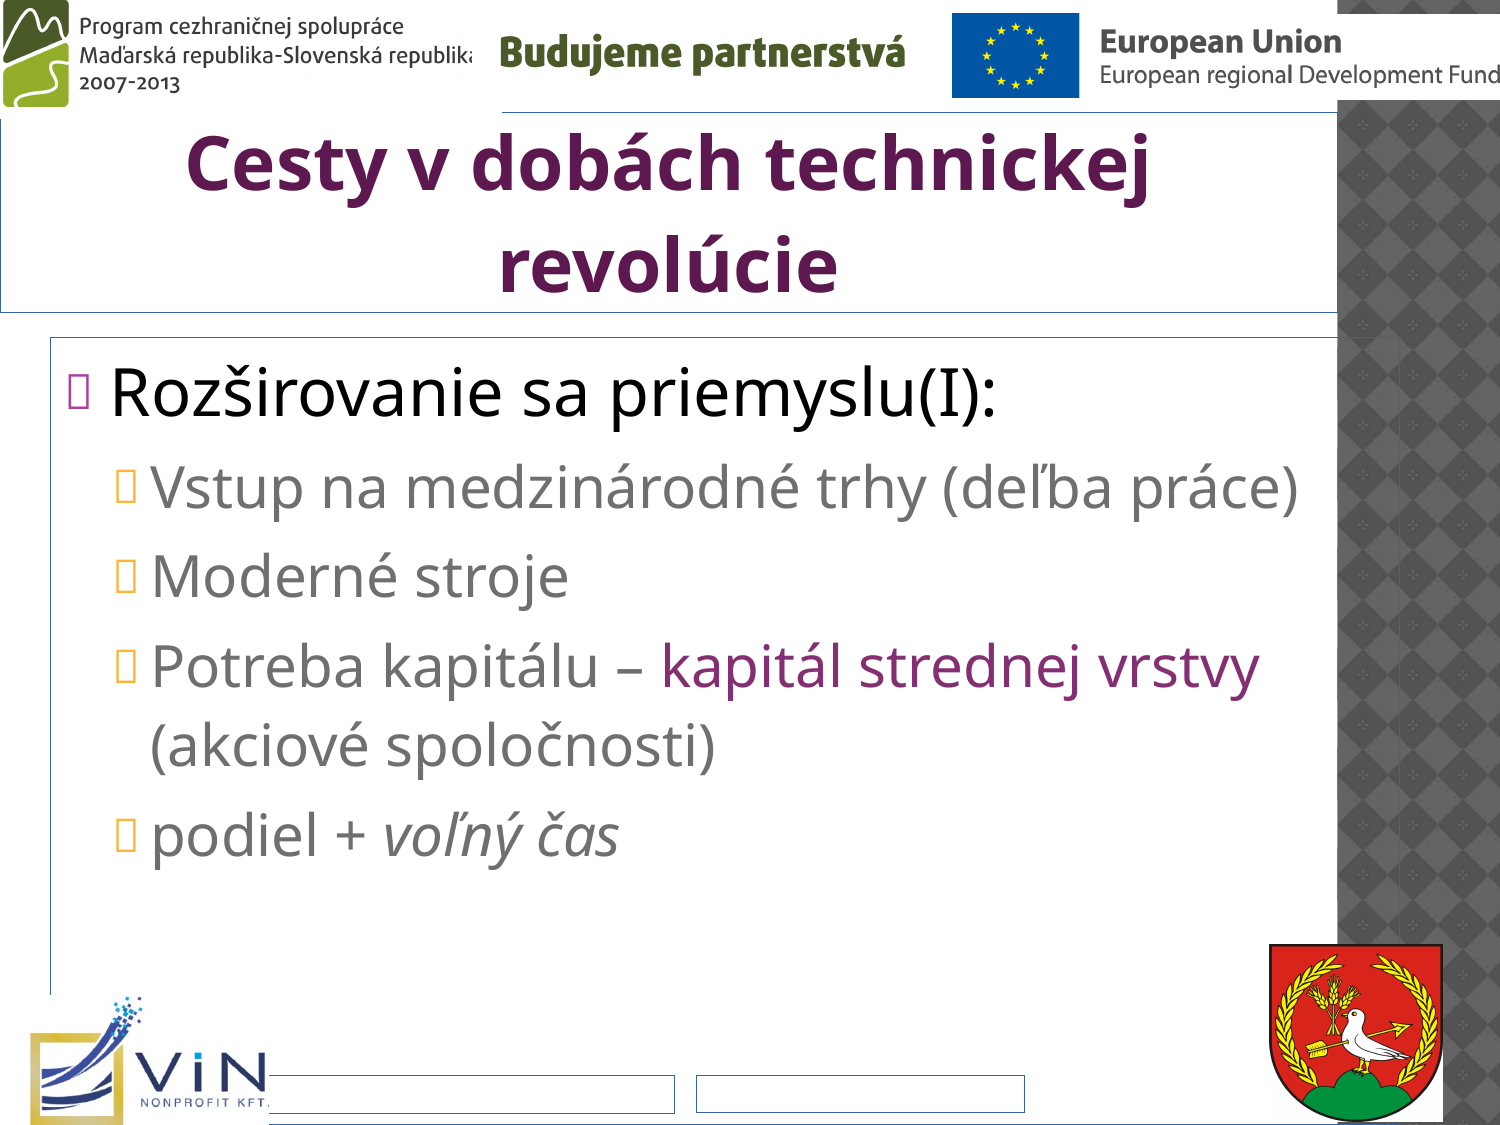

# Cesty v dobách technickej revolúcie
Rozširovanie sa priemyslu(I):
Vstup na medzinárodné trhy (deľba práce)
Moderné stroje
Potreba kapitálu – kapitál strednej vrstvy (akciové spoločnosti)
podiel + voľný čas